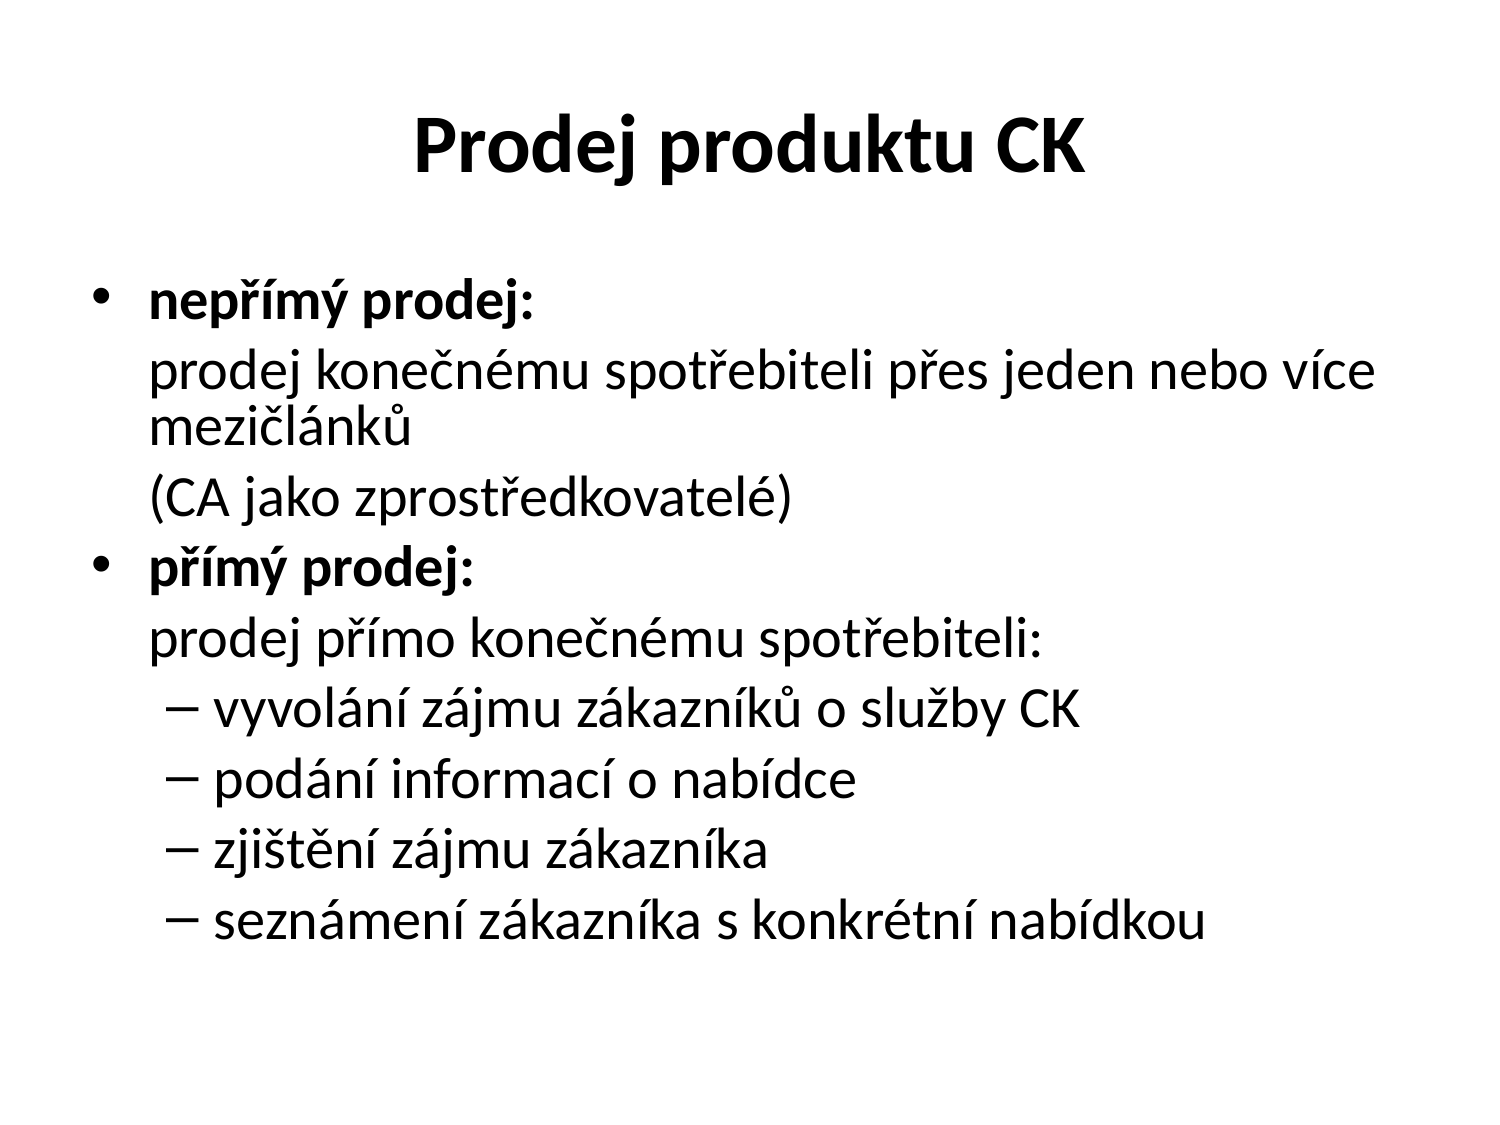

# Prodej produktu CK
nepřímý prodej:
	prodej konečnému spotřebiteli přes jeden nebo více mezičlánků
	(CA jako zprostředkovatelé)
přímý prodej:
	prodej přímo konečnému spotřebiteli:
vyvolání zájmu zákazníků o služby CK
podání informací o nabídce
zjištění zájmu zákazníka
seznámení zákazníka s konkrétní nabídkou